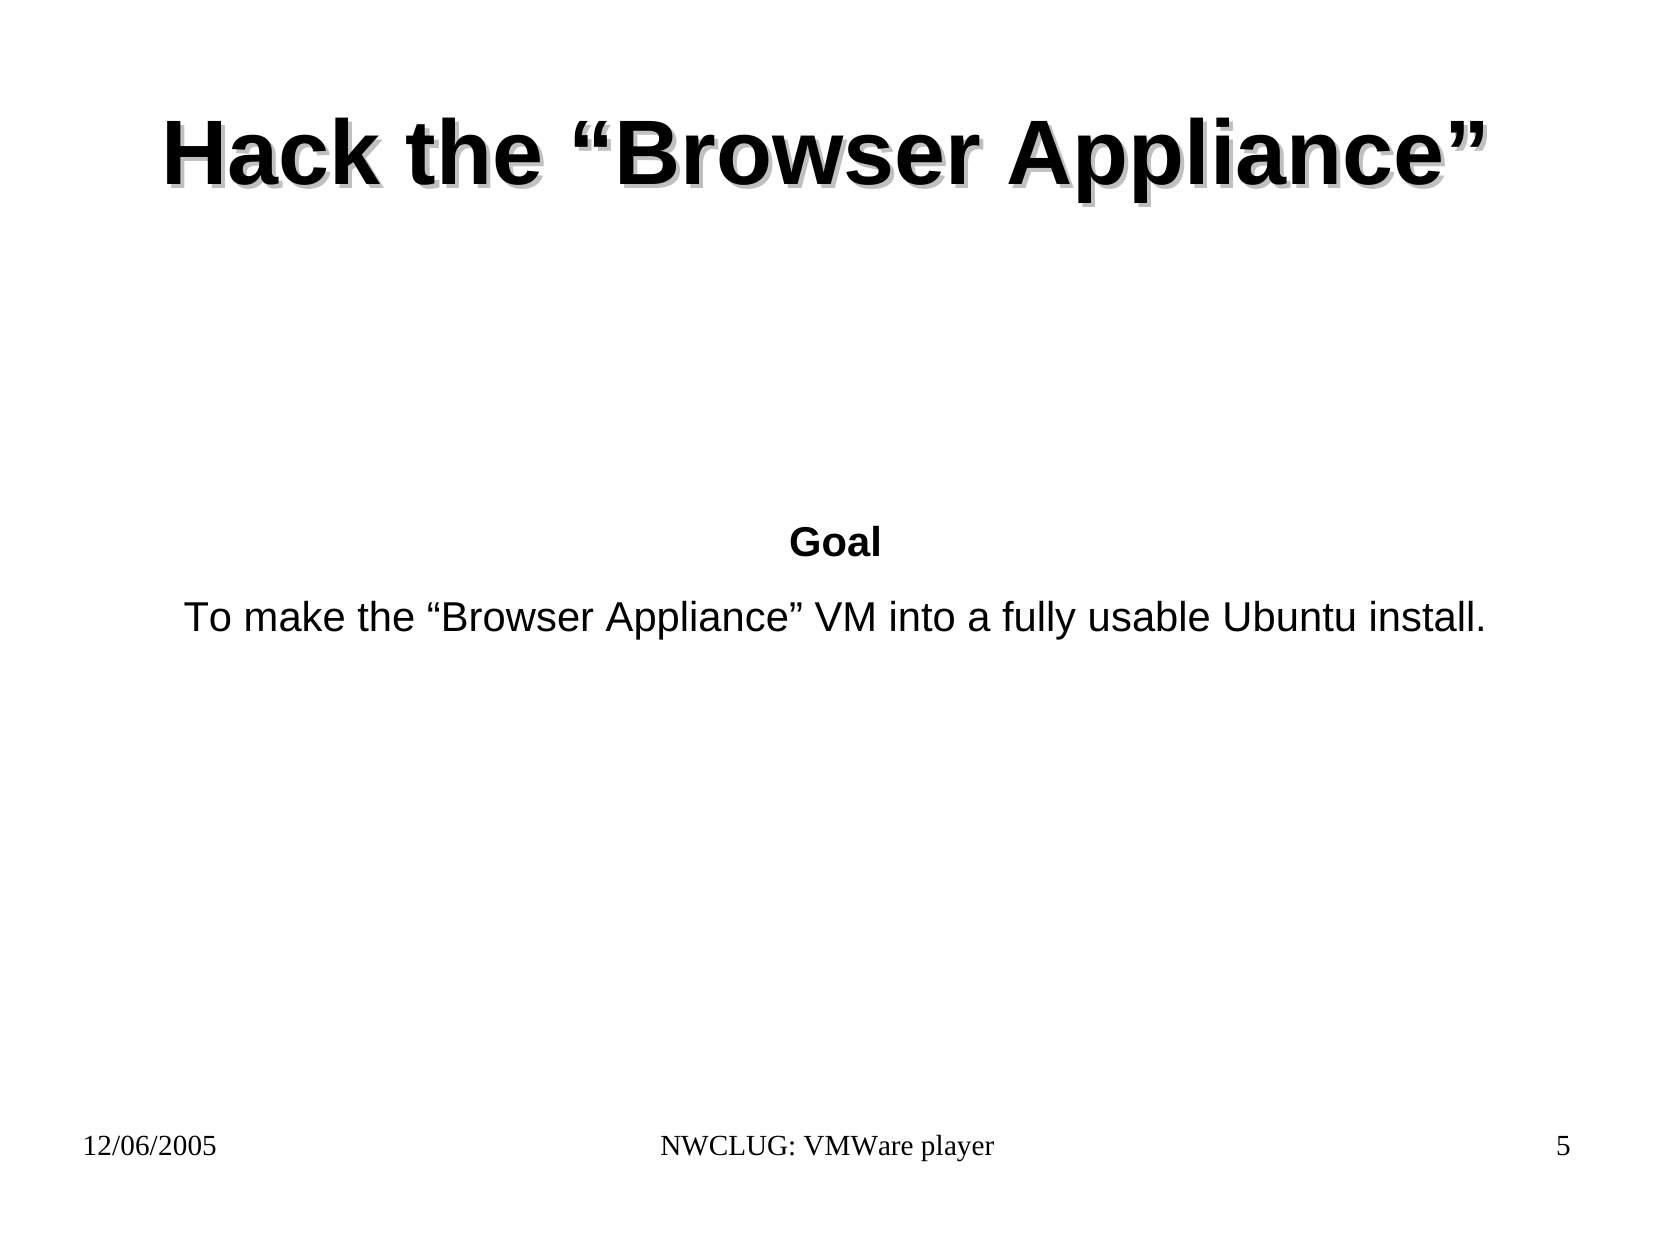

# Hack the “Browser Appliance”
Goal
To make the “Browser Appliance” VM into a fully usable Ubuntu install.
12/06/2005
NWCLUG: VMWare player
5